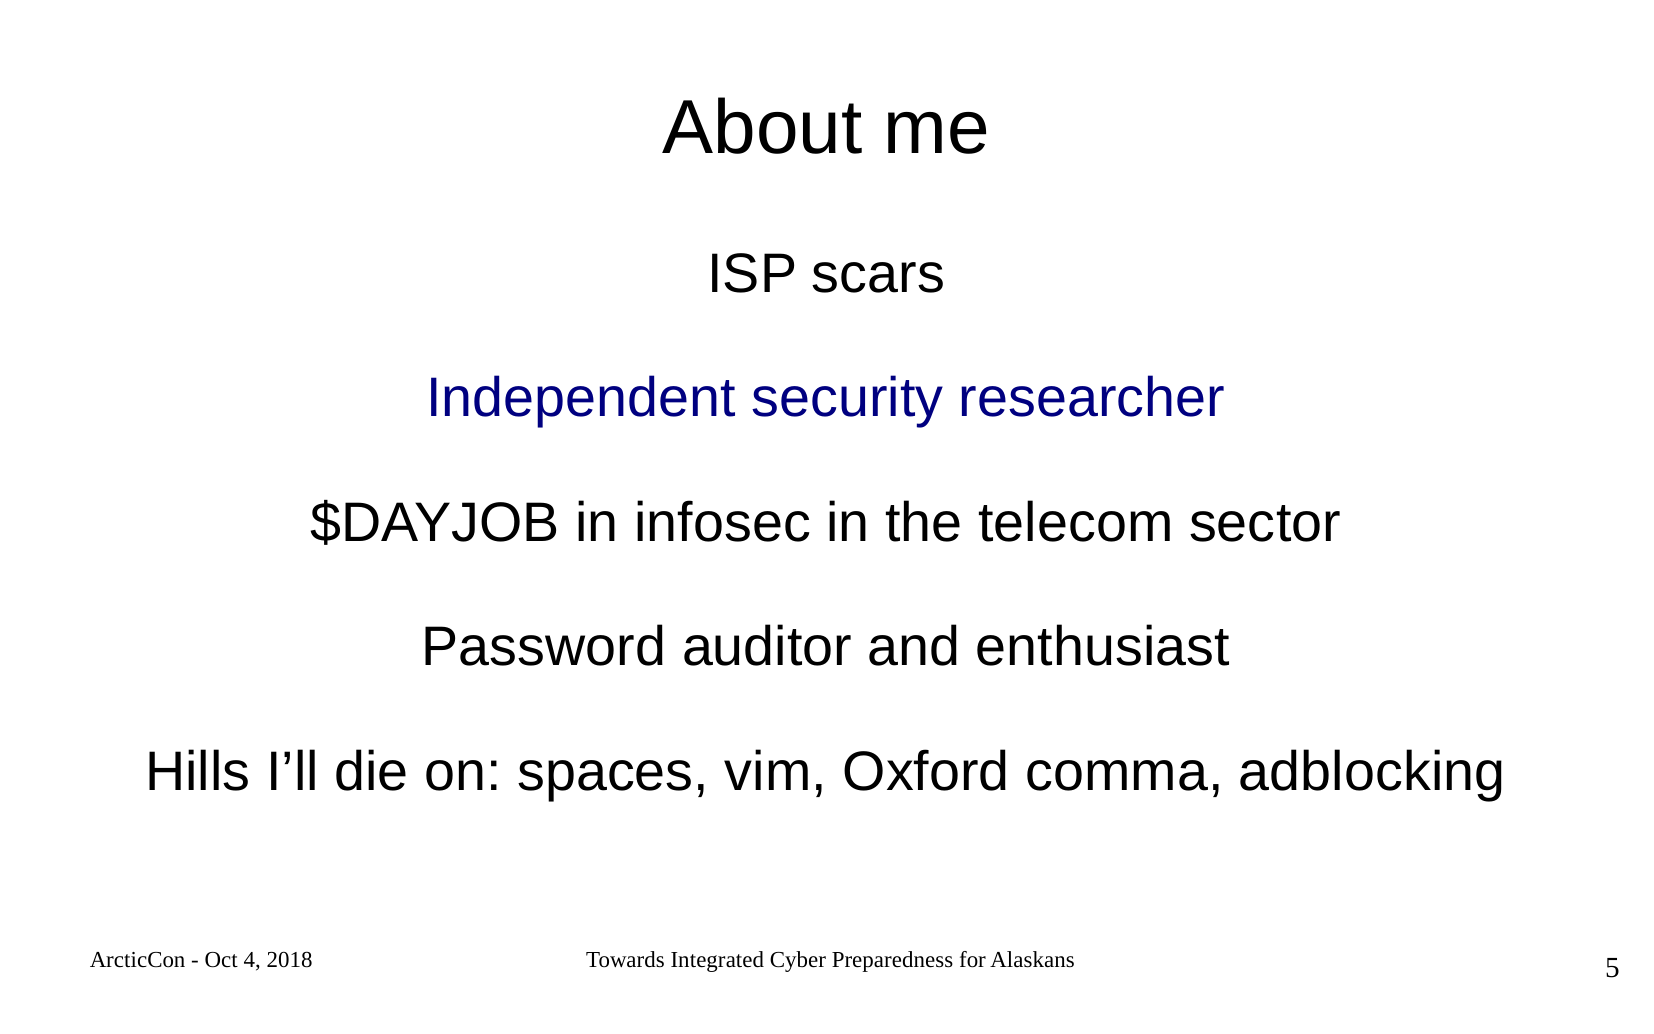

# About me
ISP scars
Independent security researcher
$DAYJOB in infosec in the telecom sector
Password auditor and enthusiast
Hills I’ll die on: spaces, vim, Oxford comma, adblocking